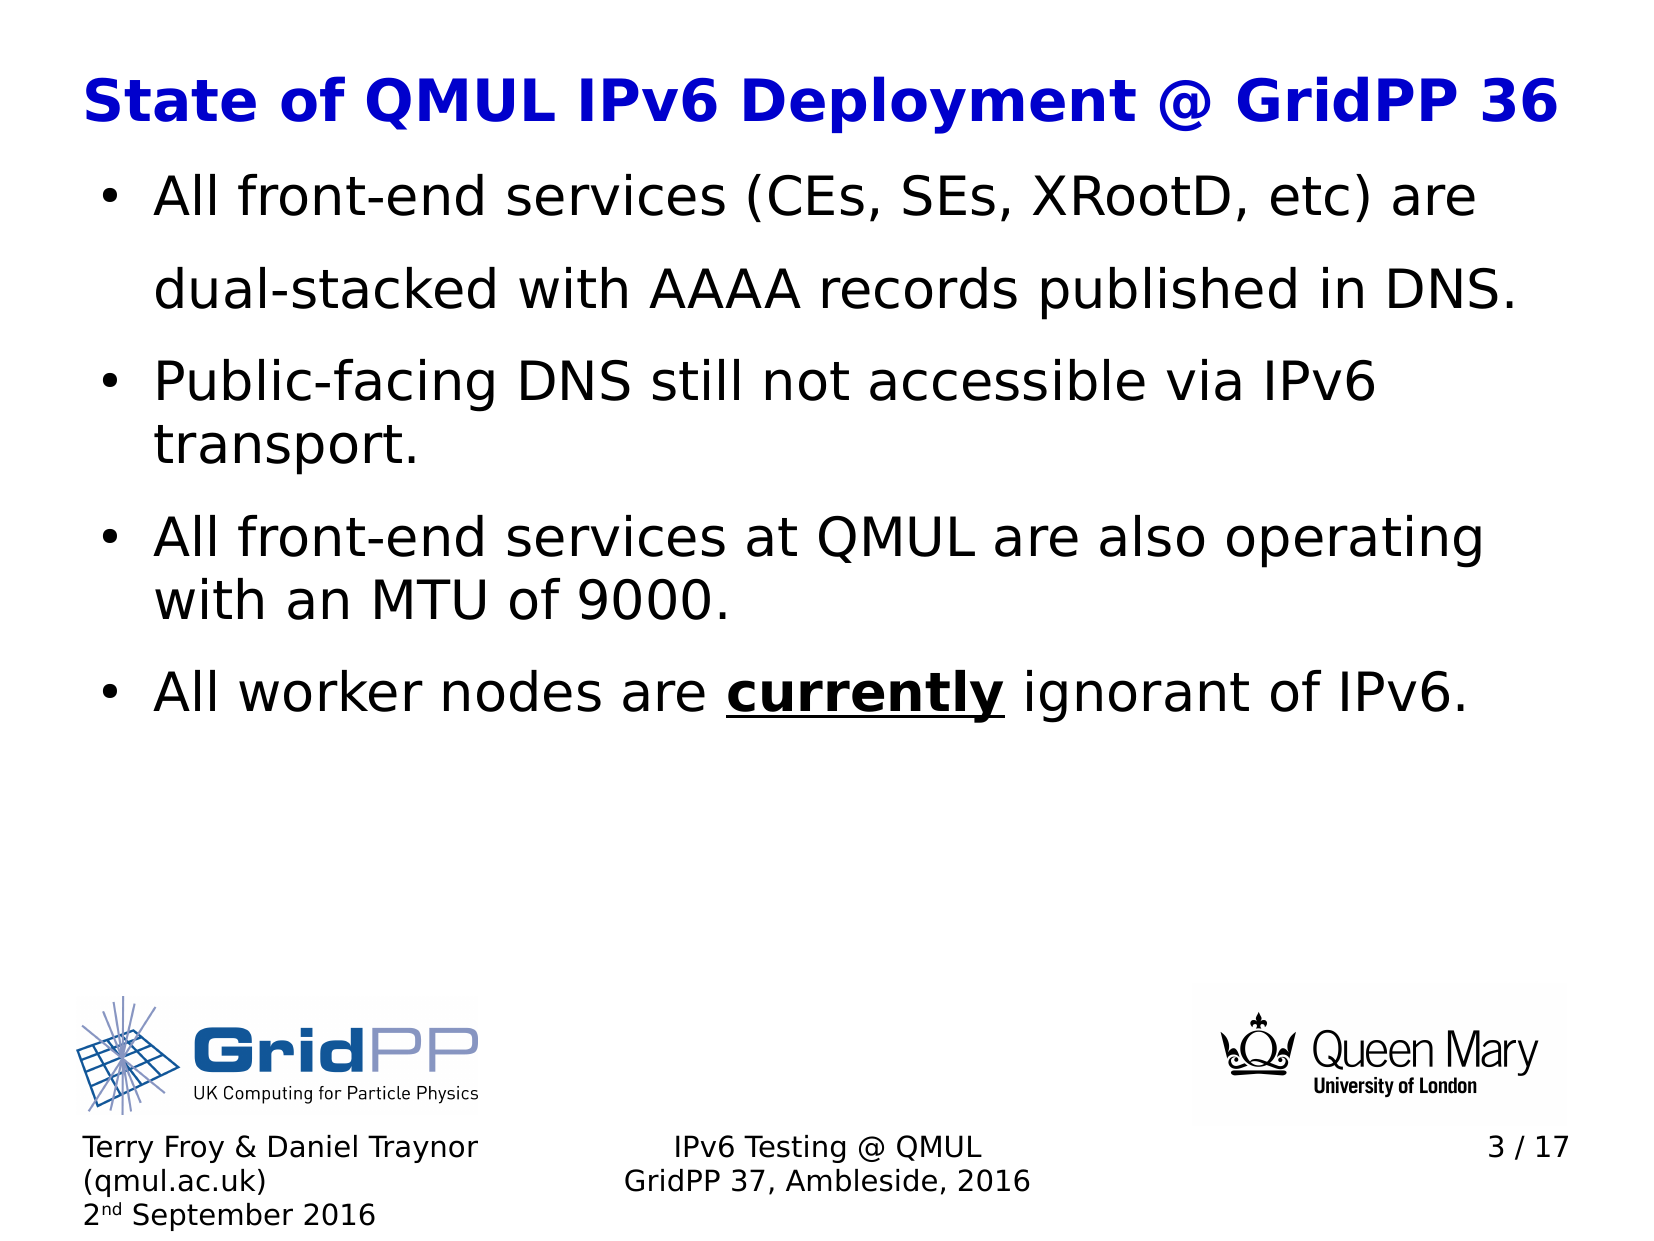

# State of QMUL IPv6 Deployment @ GridPP 36
All front-end services (CEs, SEs, XRootD, etc) are
dual-stacked with AAAA records published in DNS.
Public-facing DNS still not accessible via IPv6 transport.
All front-end services at QMUL are also operating with an MTU of 9000.
All worker nodes are currently ignorant of IPv6.
3